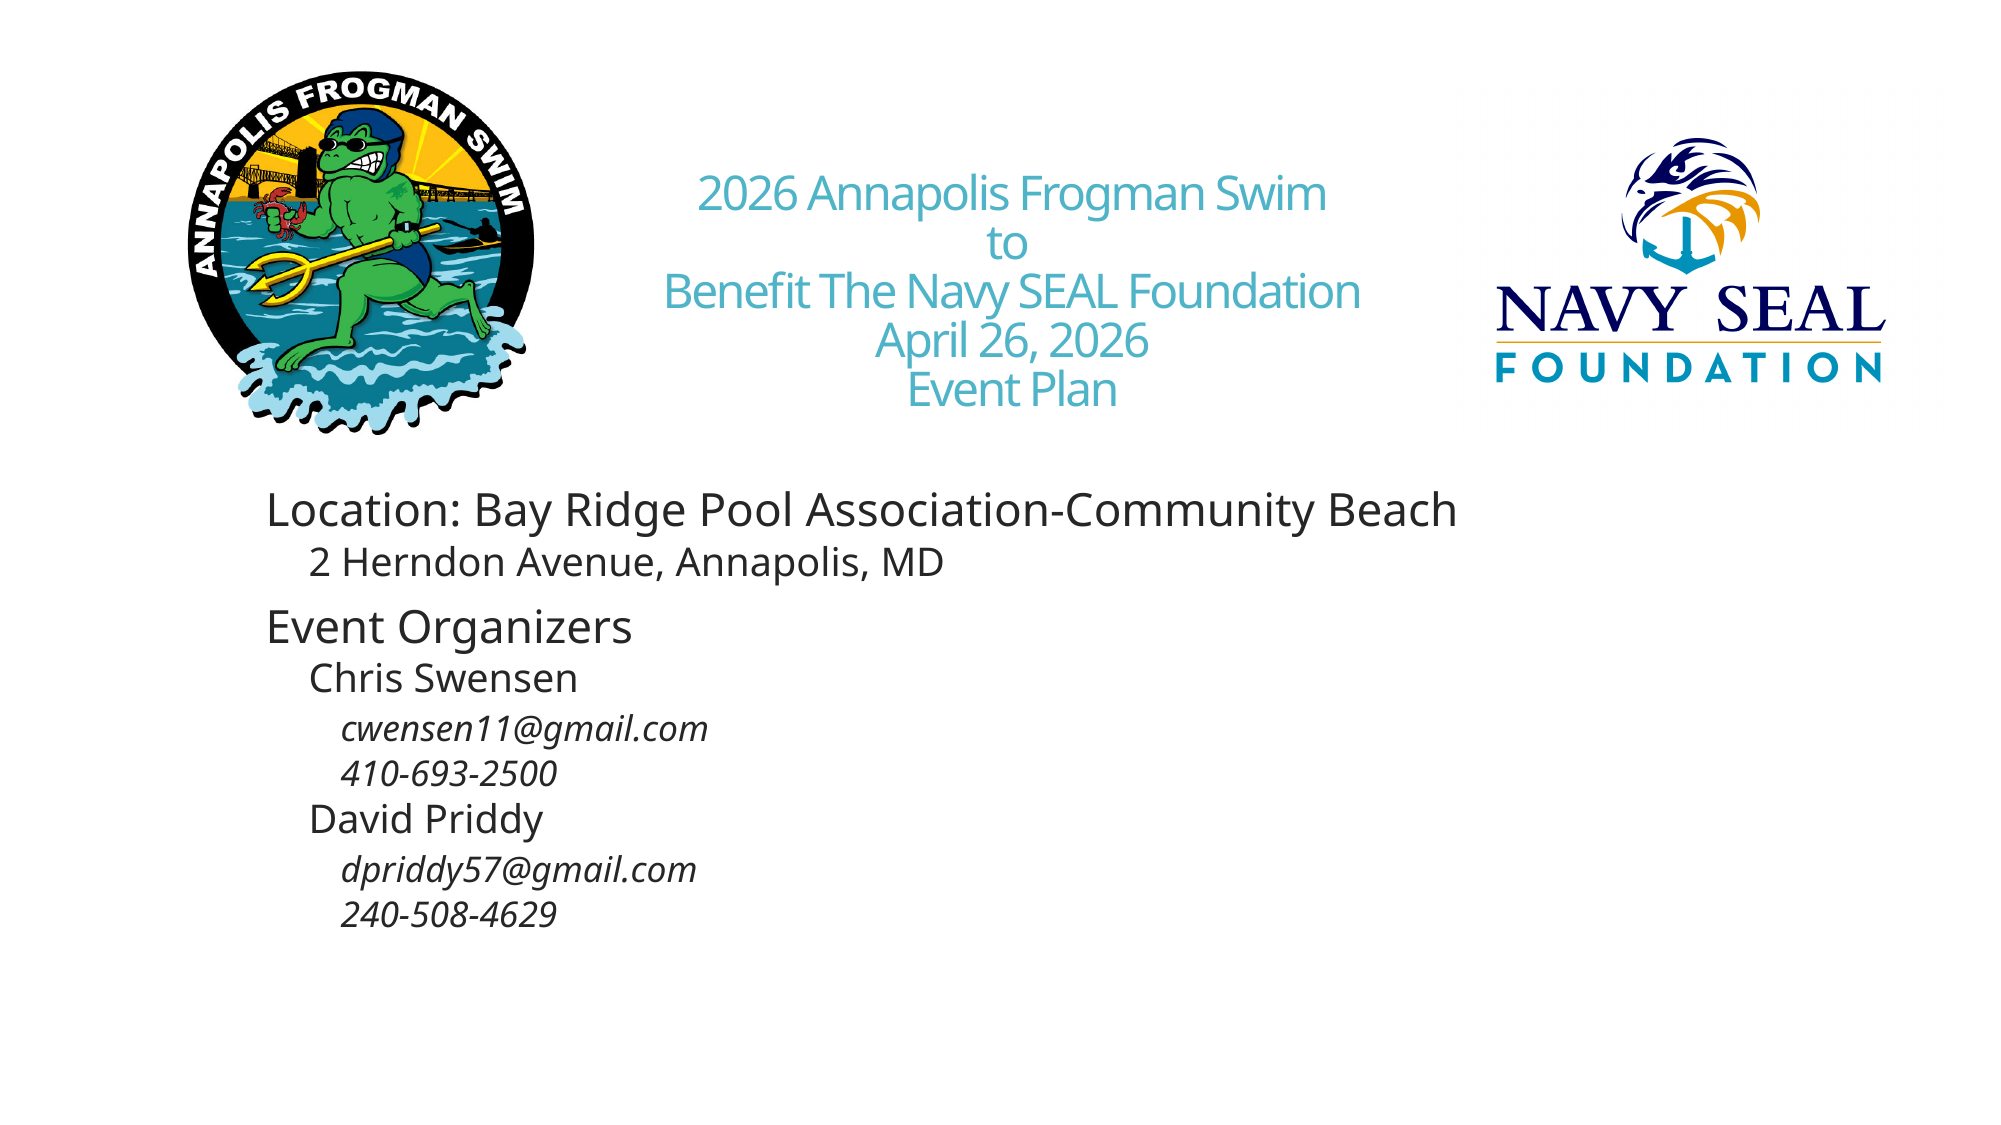

# 2026 Annapolis Frogman Swim to Benefit The Navy SEAL Foundation April 26, 2026 Event Plan
Location: Bay Ridge Pool Association-Community Beach
2 Herndon Avenue, Annapolis, MD
Event Organizers
Chris Swensen
cwensen11@gmail.com
410-693-2500
David Priddy
dpriddy57@gmail.com
240-508-4629